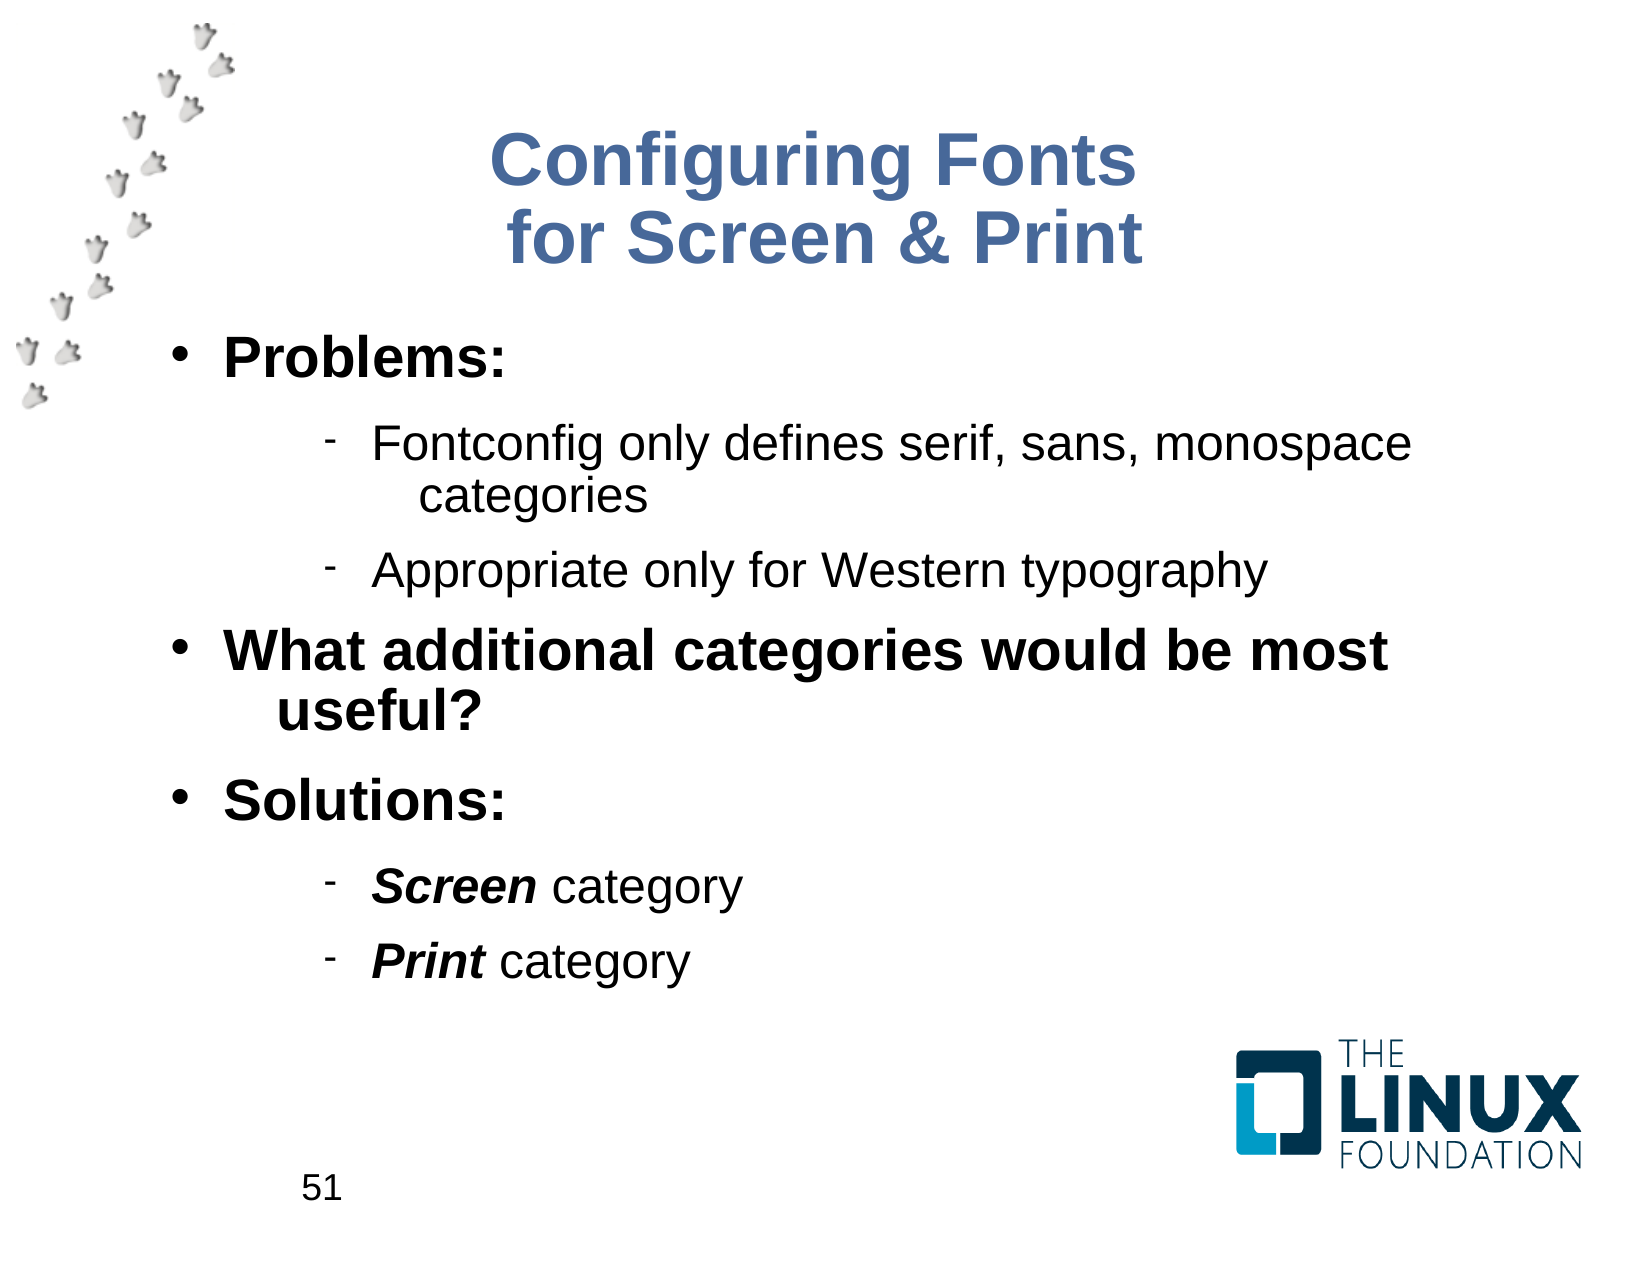

# Configuring Fonts for Screen & Print
Problems:
Fontconfig only defines serif, sans, monospace categories
Appropriate only for Western typography
What additional categories would be most useful?
Solutions:
Screen category
Print category